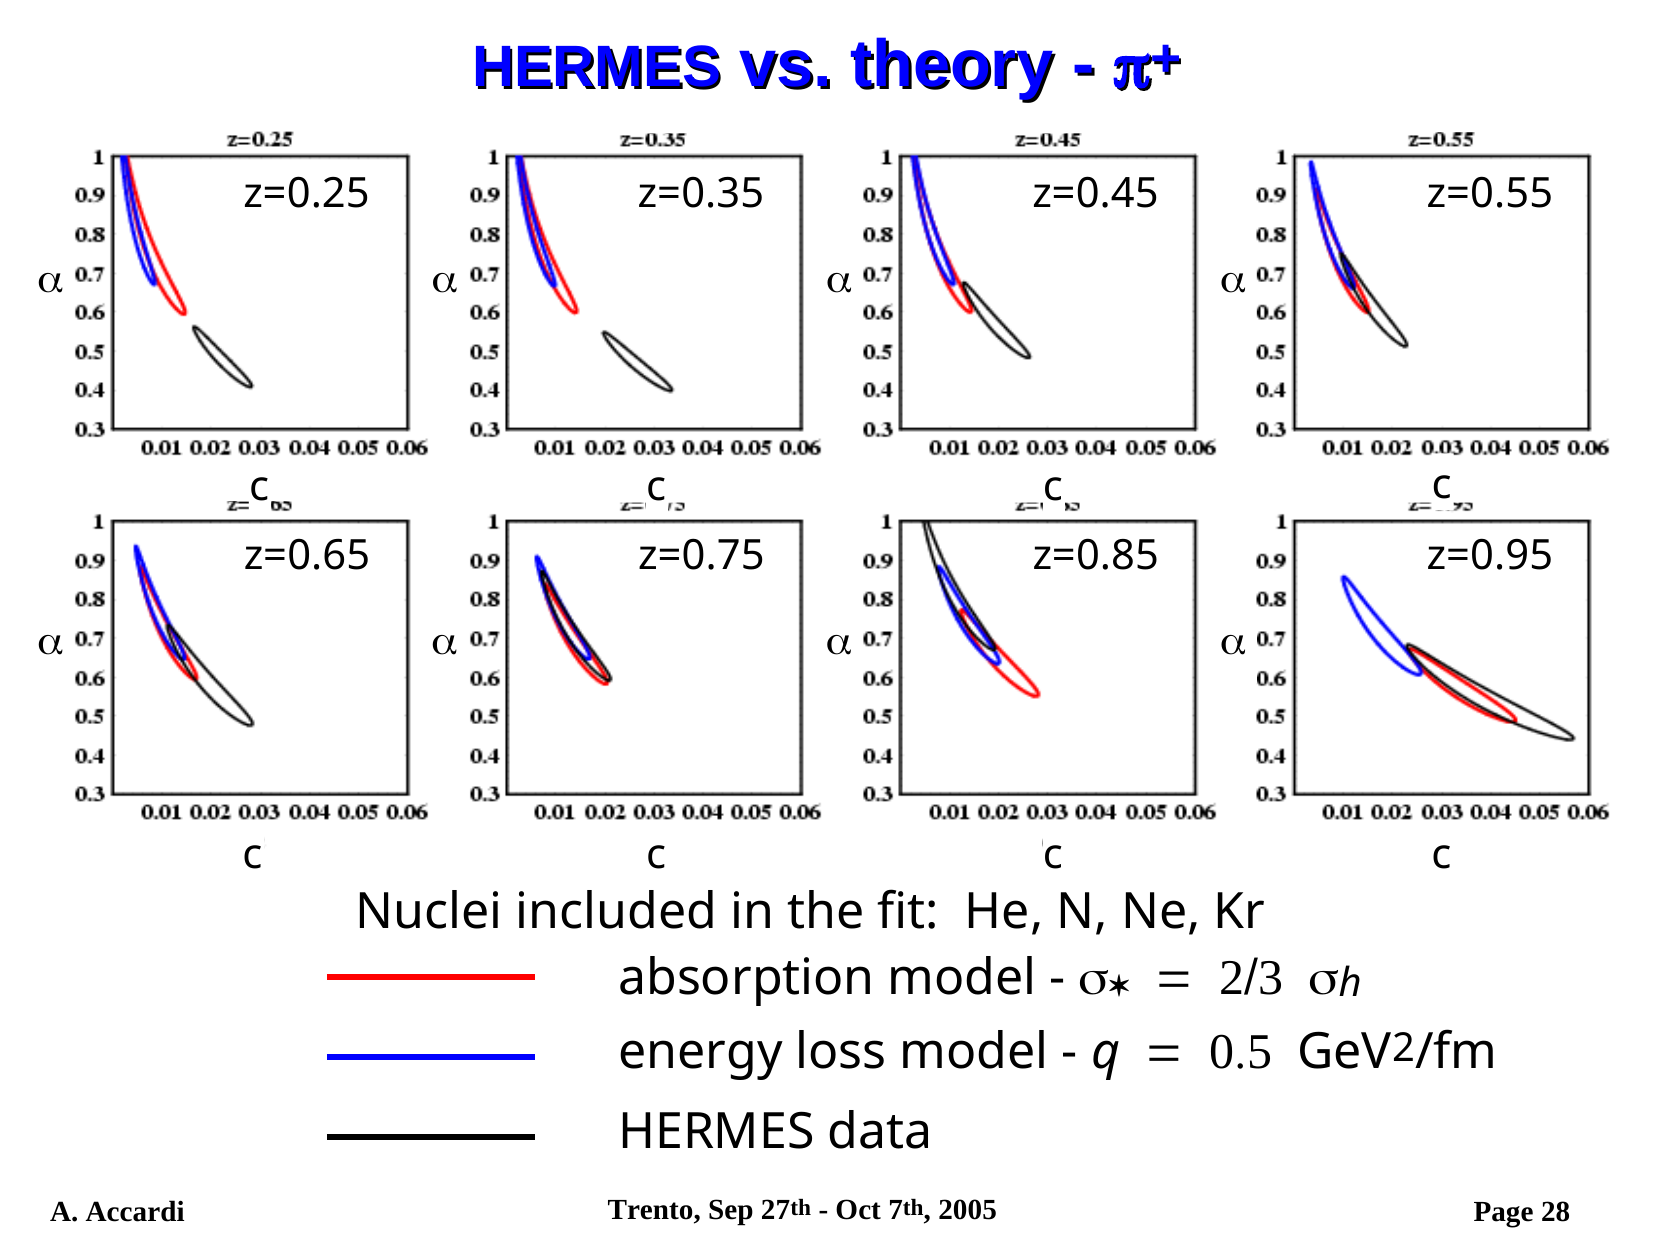

HERMES vs. theory - p+
z=0.25
z=0.35
z=0.45
z=0.55
a
a
a
a
c
c
c
c
z=0.65
z=0.75
z=0.85
z=0.95
a
a
a
a
c
c
c
c
Nuclei included in the fit: He, N, Ne, Kr
absorption model - s* = 2/3 sh
energy loss model - q = 0.5 GeV2/fm
HERMES data
A. Accardi
Trento, Sep 27th - Oct 7th, 2005
Page